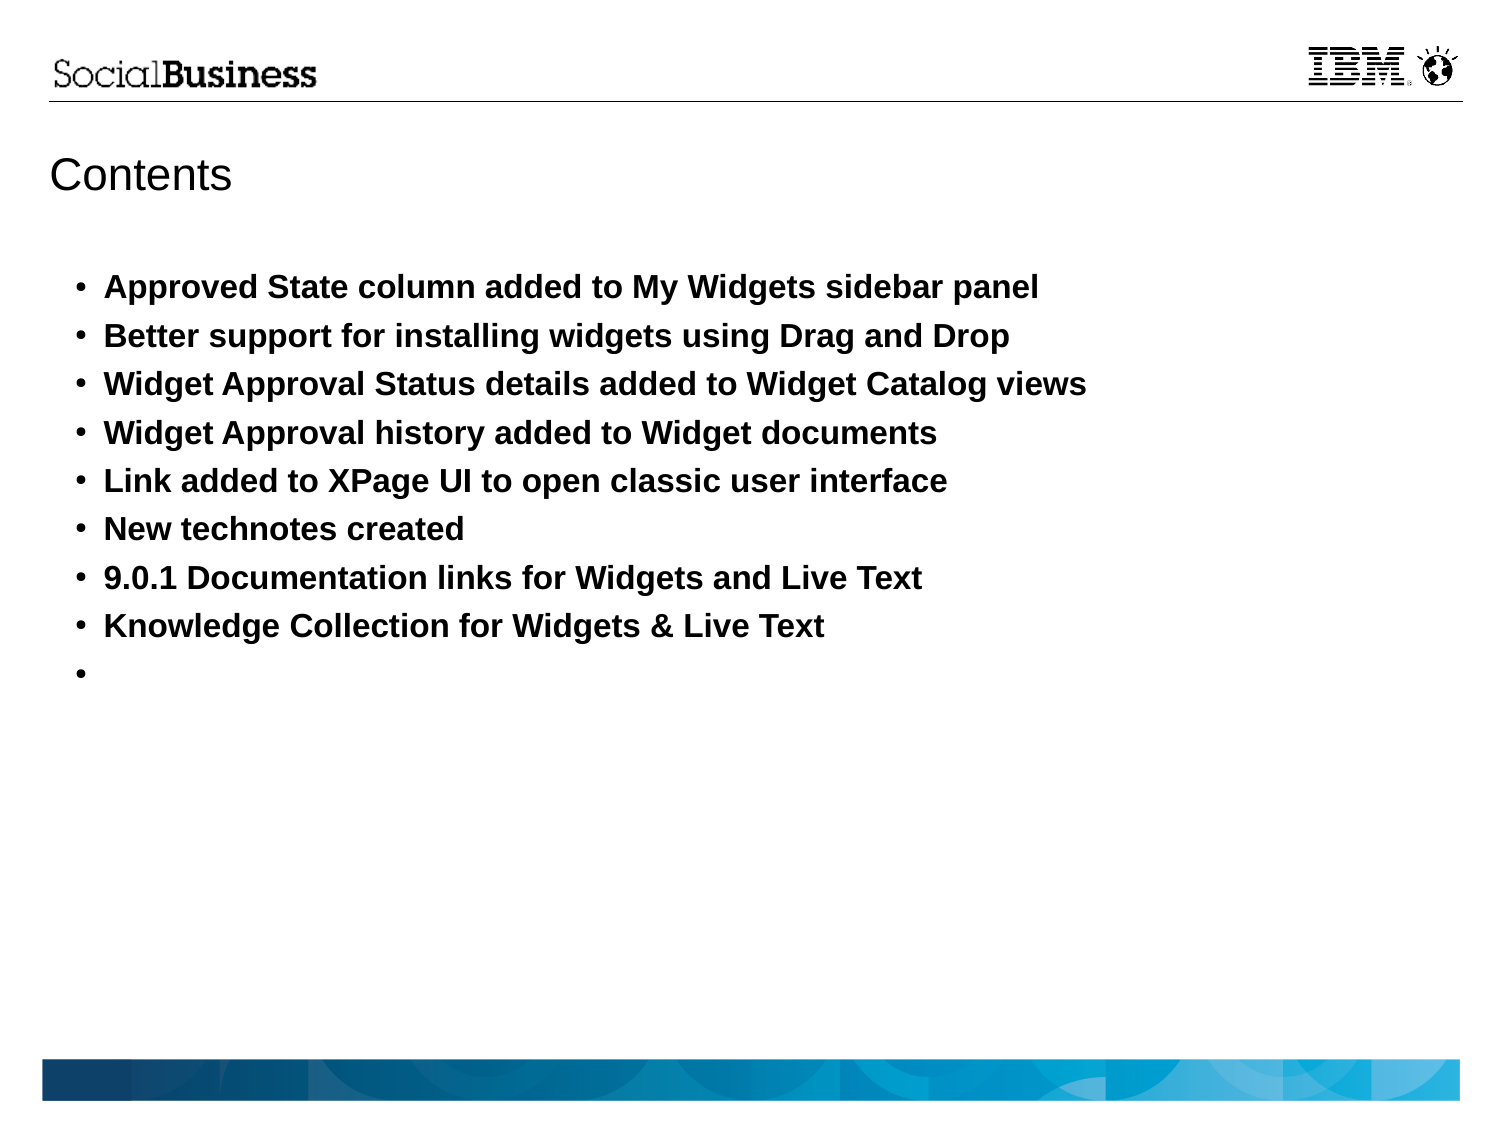

# Contents
Approved State column added to My Widgets sidebar panel
Better support for installing widgets using Drag and Drop
Widget Approval Status details added to Widget Catalog views
Widget Approval history added to Widget documents
Link added to XPage UI to open classic user interface
New technotes created
9.0.1 Documentation links for Widgets and Live Text
Knowledge Collection for Widgets & Live Text